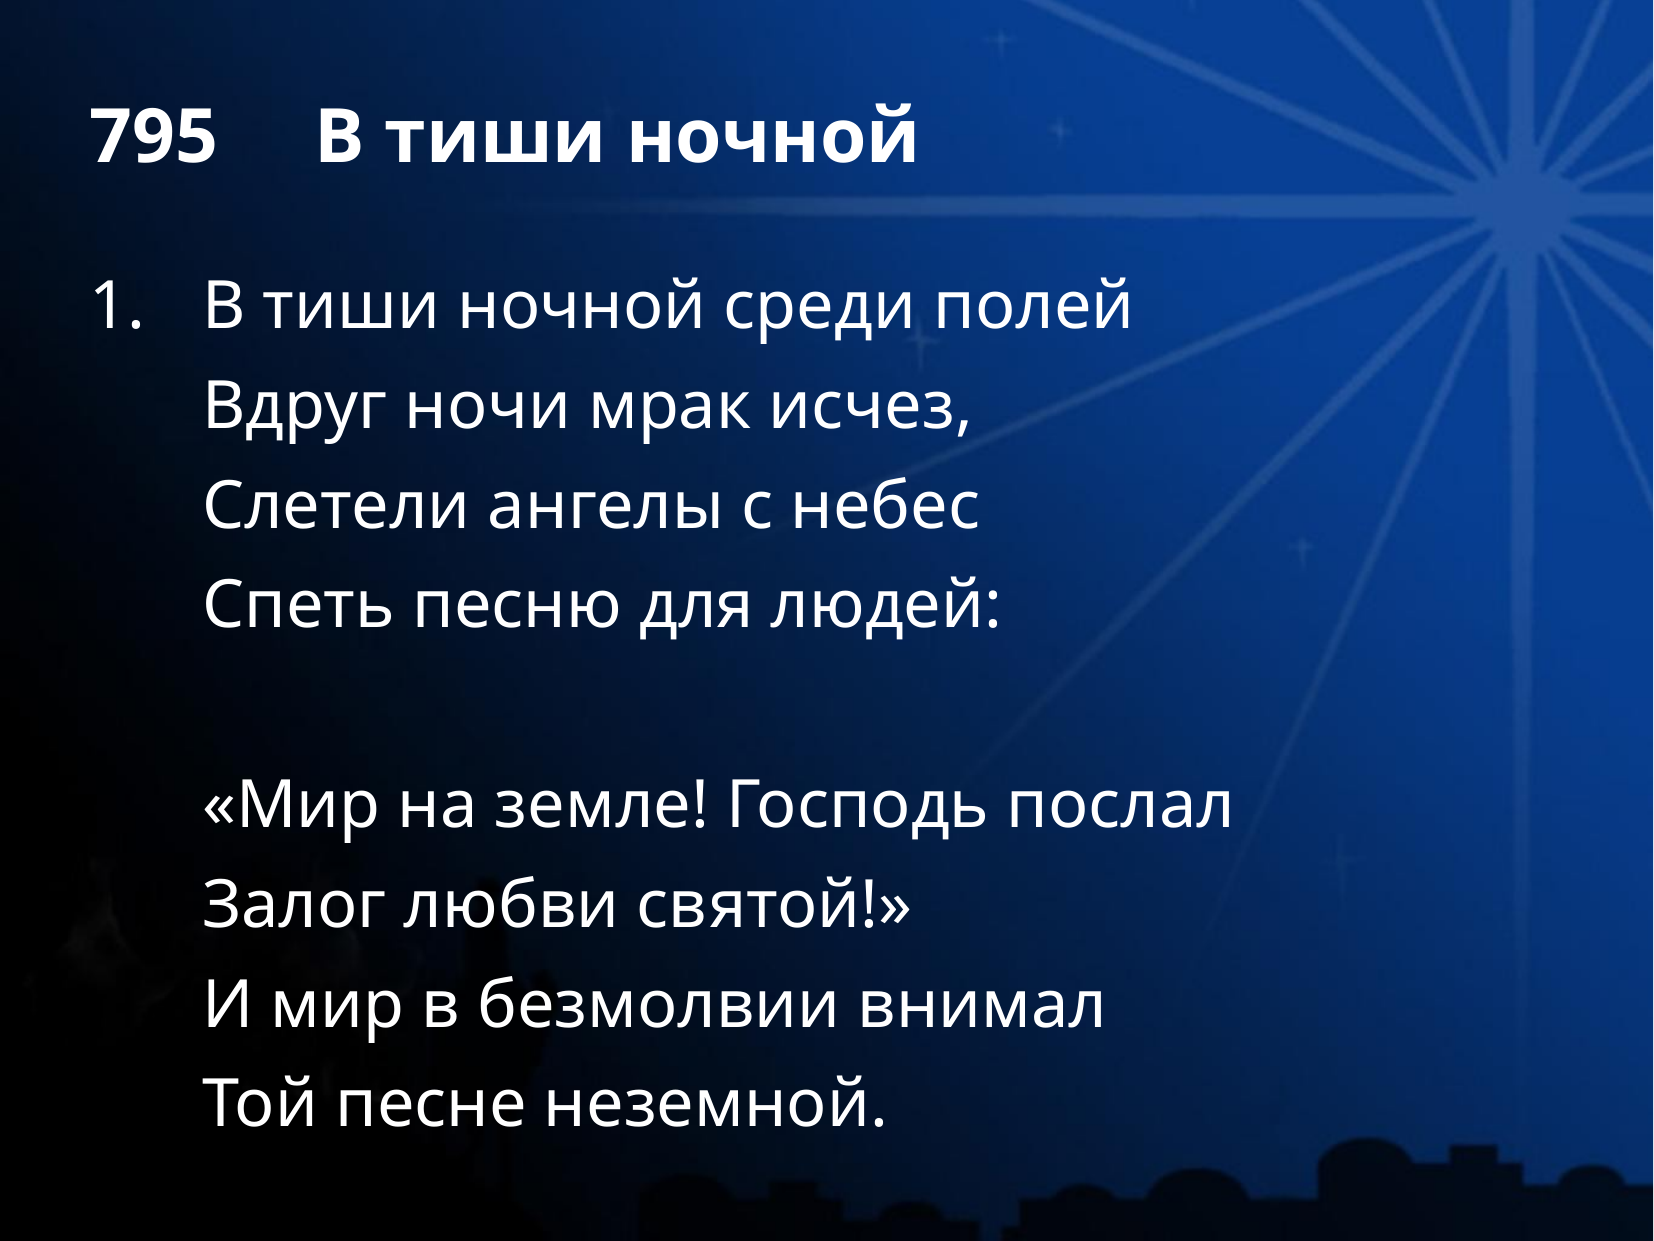

795	В тиши ночной
1.	В тиши ночной среди полей
	Вдруг ночи мрак исчез,
	Слетели ангелы с небес
	Спеть песню для людей:
	«Мир на земле! Господь послал
	Залог любви святой!»
	И мир в безмолвии внимал
	Той песне неземной.